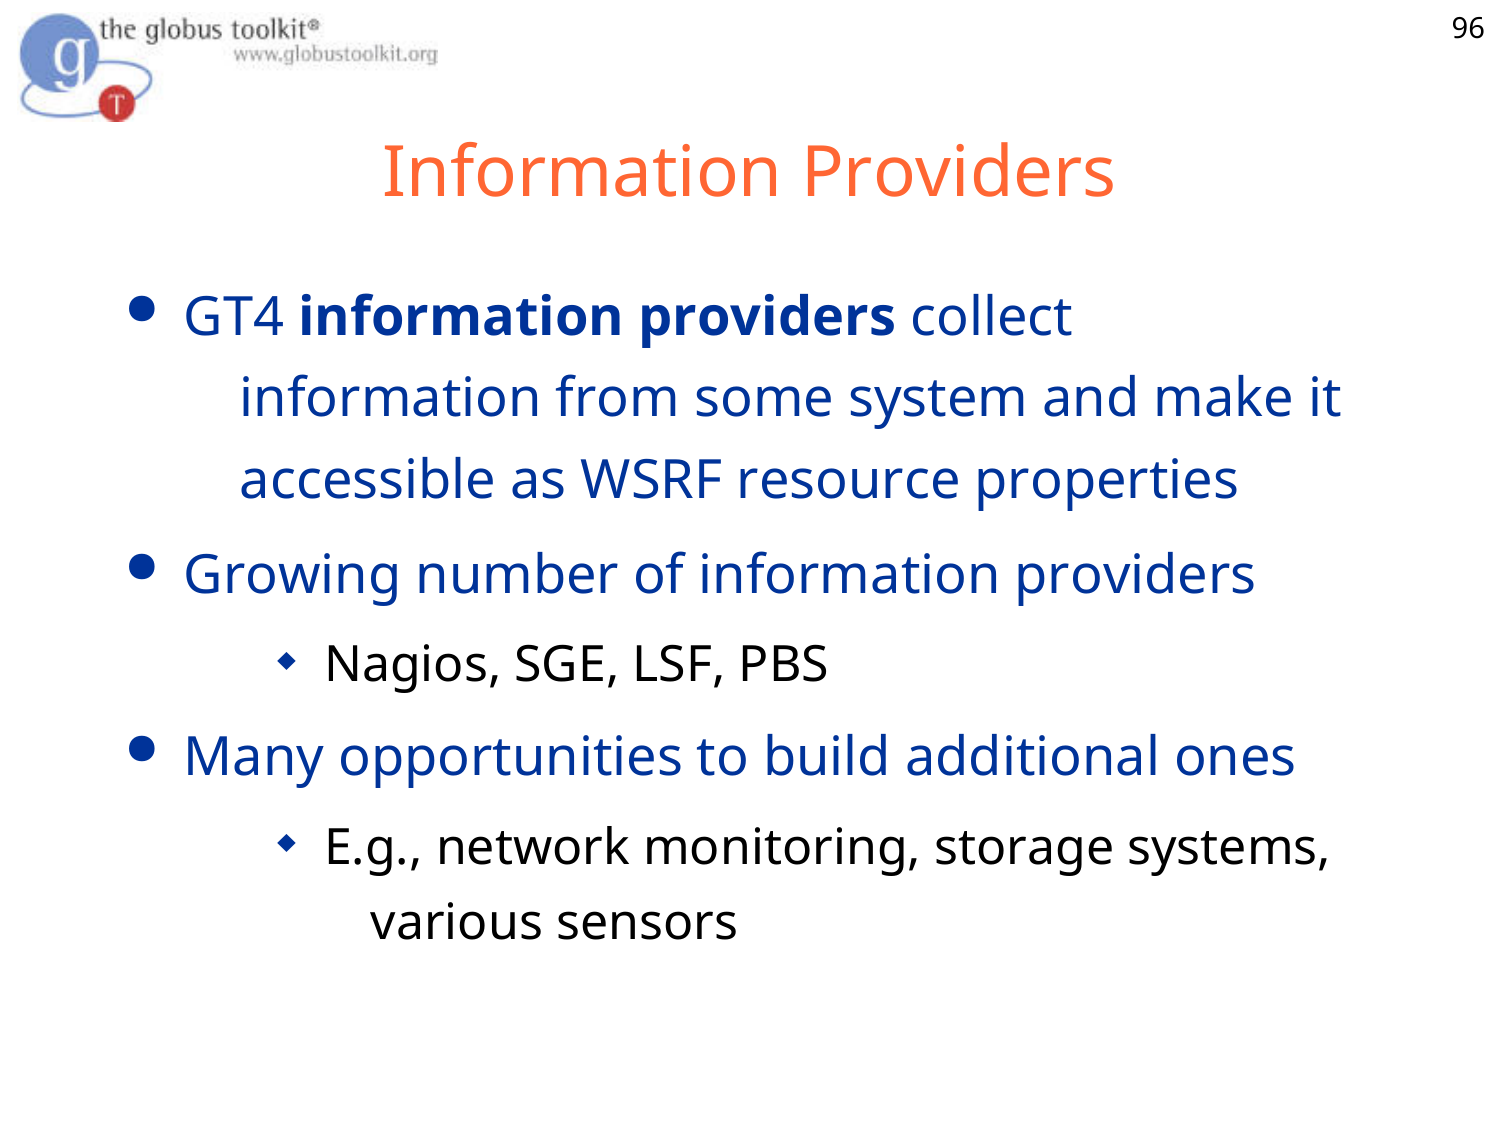

96
# Information Providers
GT4 information providers collect information from some system and make it accessible as WSRF resource properties
Growing number of information providers
Nagios, SGE, LSF, PBS
Many opportunities to build additional ones
E.g., network monitoring, storage systems, various sensors